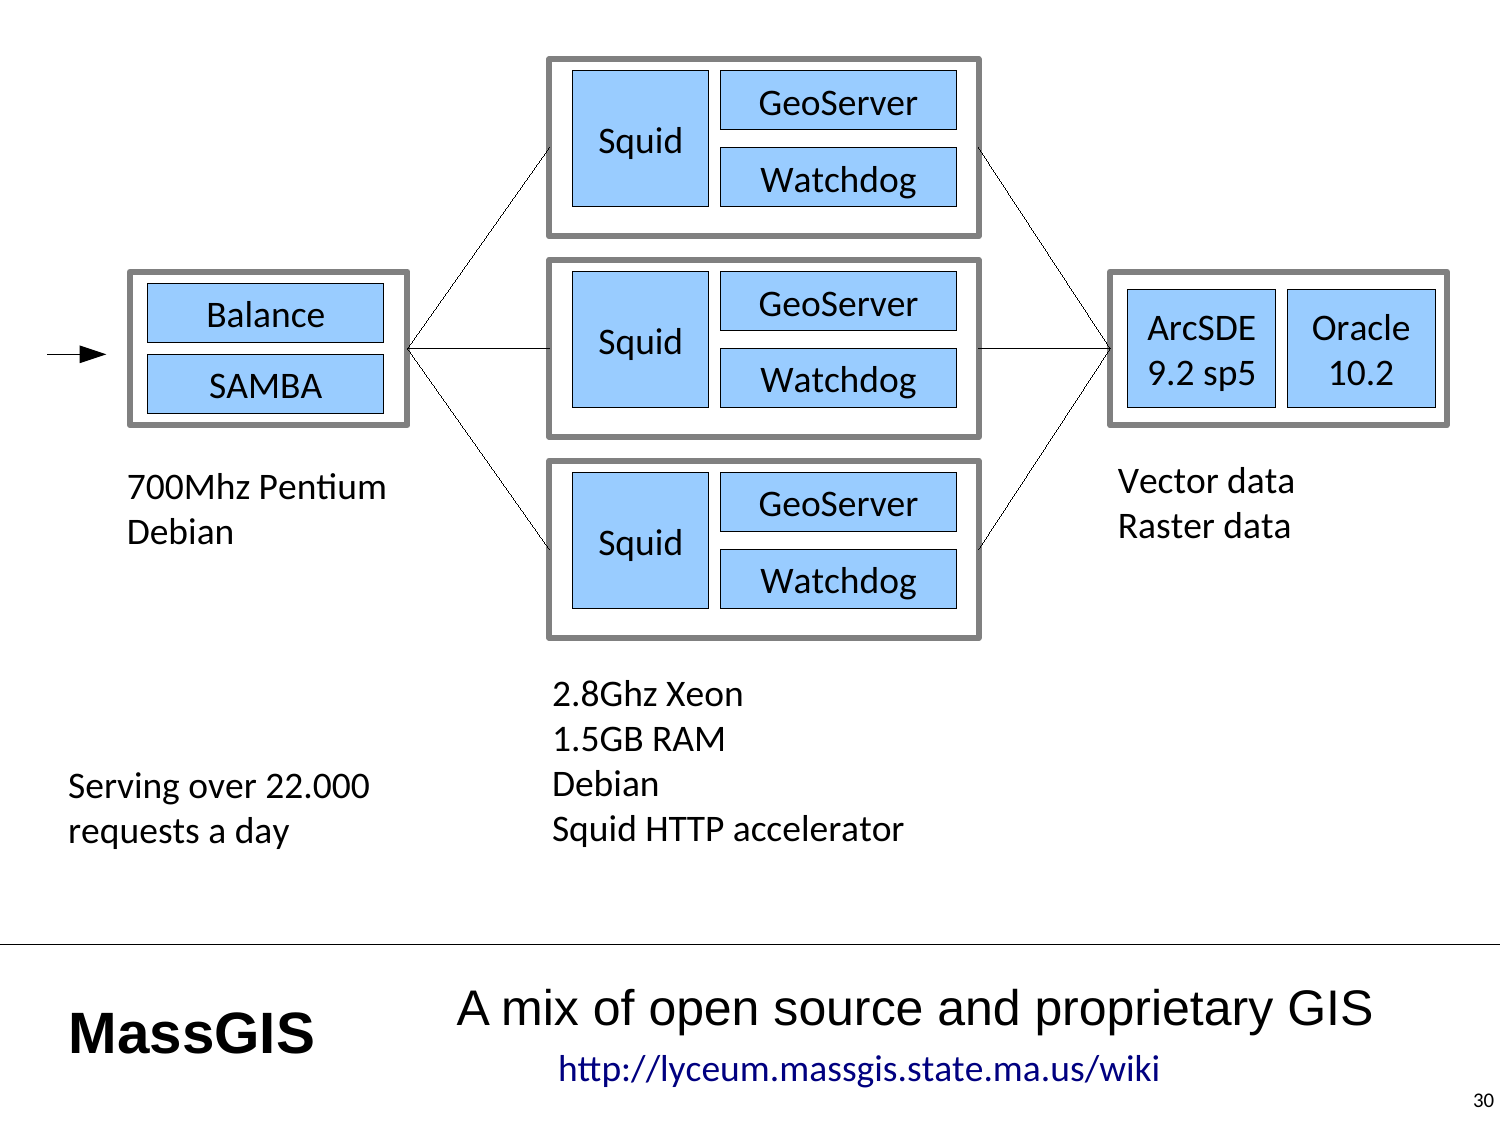

Squid
GeoServer
Watchdog
Squid
GeoServer
Balance
ArcSDE
9.2 sp5
Oracle
10.2
Watchdog
SAMBA
Vector data
Raster data
700Mhz Pentium
Debian
Squid
GeoServer
Watchdog
2.8Ghz Xeon
1.5GB RAM
Debian
Squid HTTP accelerator
Serving over 22.000
requests a day
A mix of open source and proprietary GIS
# MassGIS
http://lyceum.massgis.state.ma.us/wiki
30